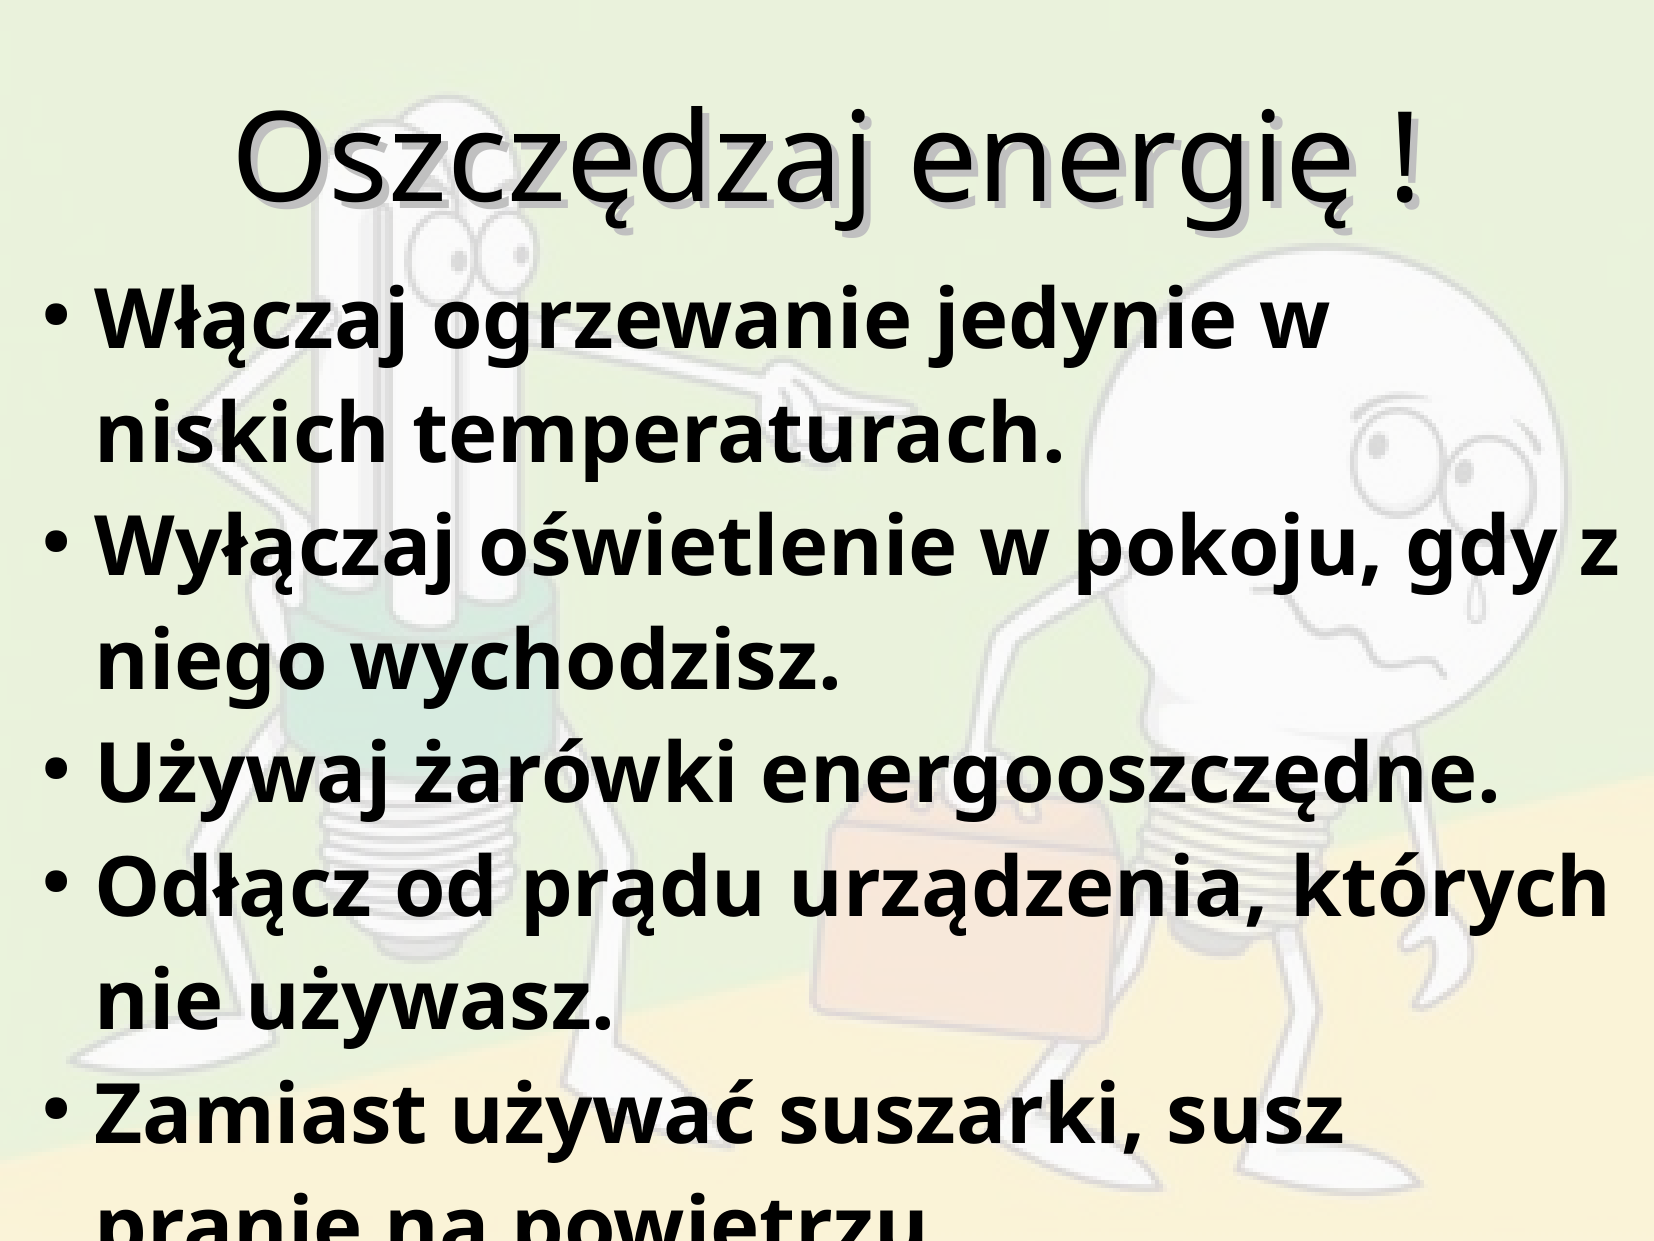

# Oszczędzaj energię !
Włączaj ogrzewanie jedynie w niskich temperaturach.
Wyłączaj oświetlenie w pokoju, gdy z niego wychodzisz.
Używaj żarówki energooszczędne.
Odłącz od prądu urządzenia, których nie używasz.
Zamiast używać suszarki, susz pranie na powietrzu
Segreguj odpady nadające się do powtórnego użycia i nie pal śmieci.